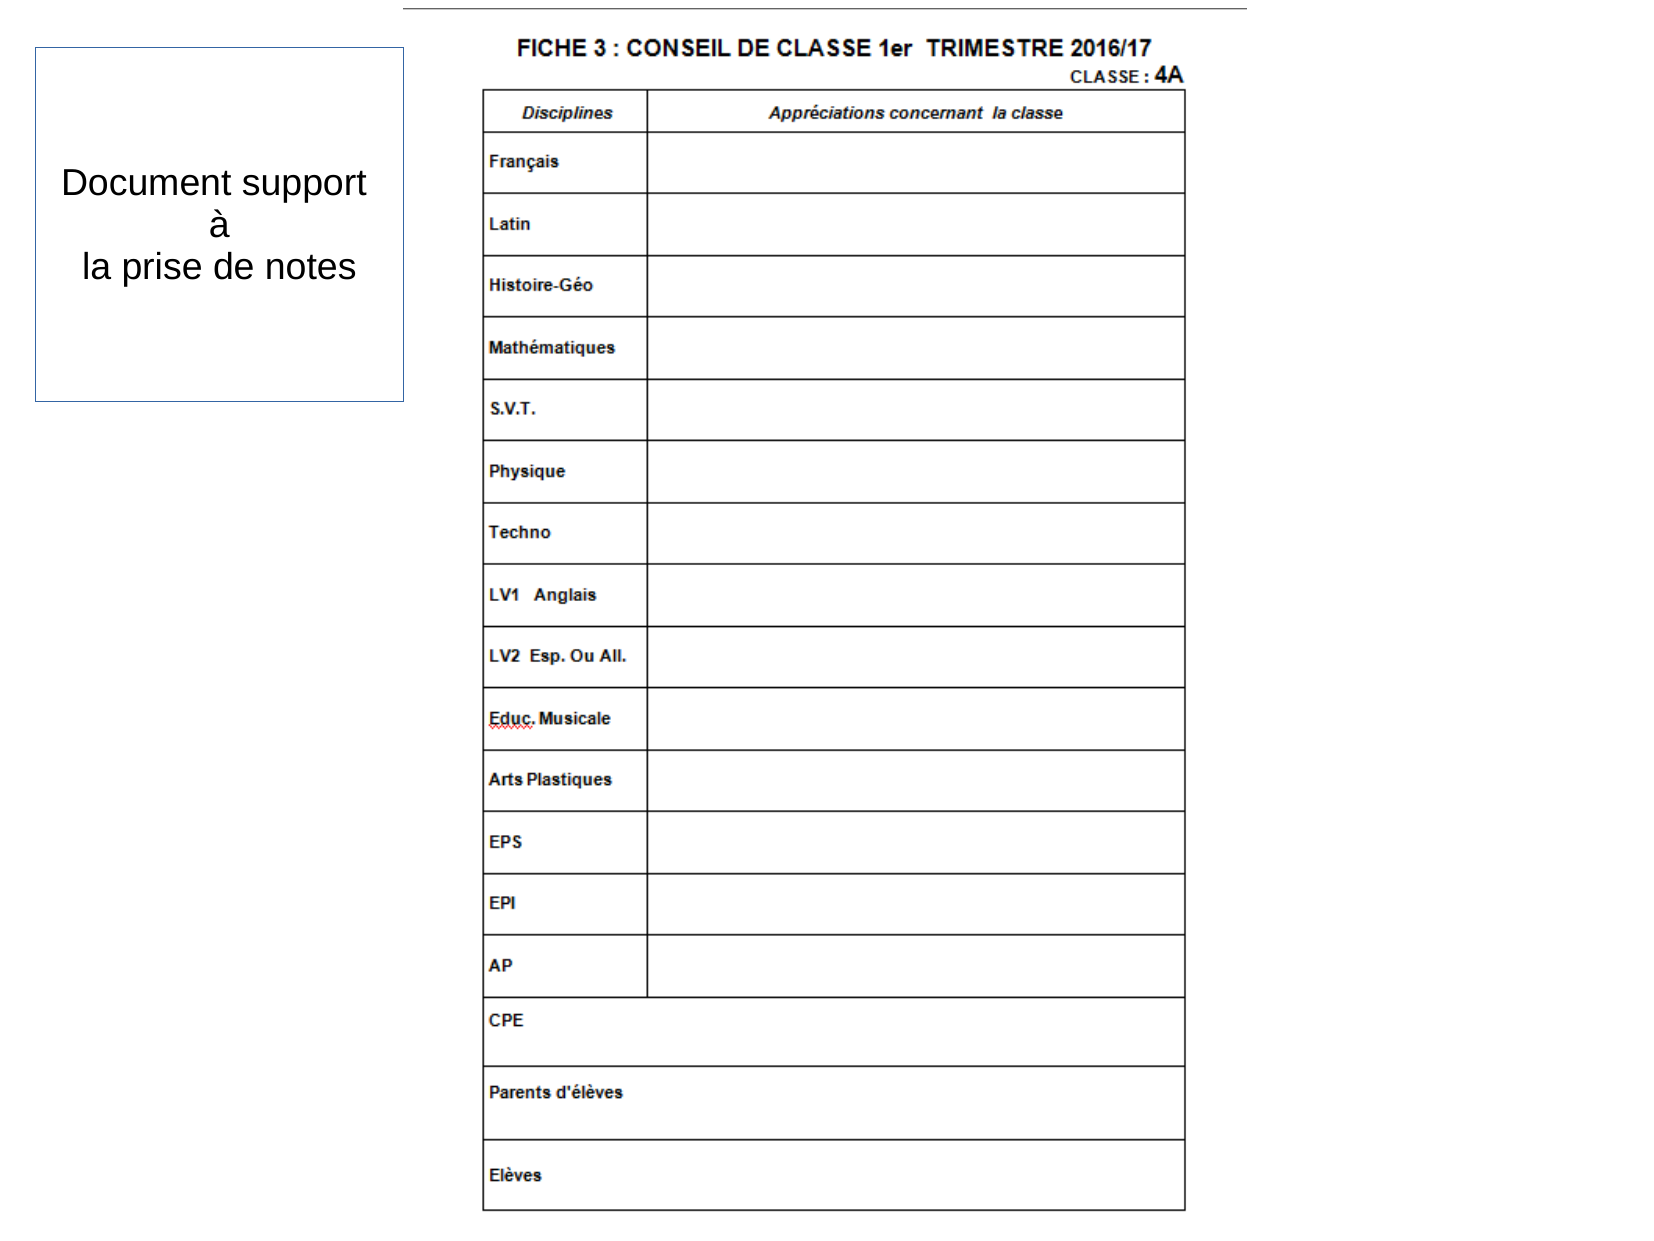

Document support
à
la prise de notes